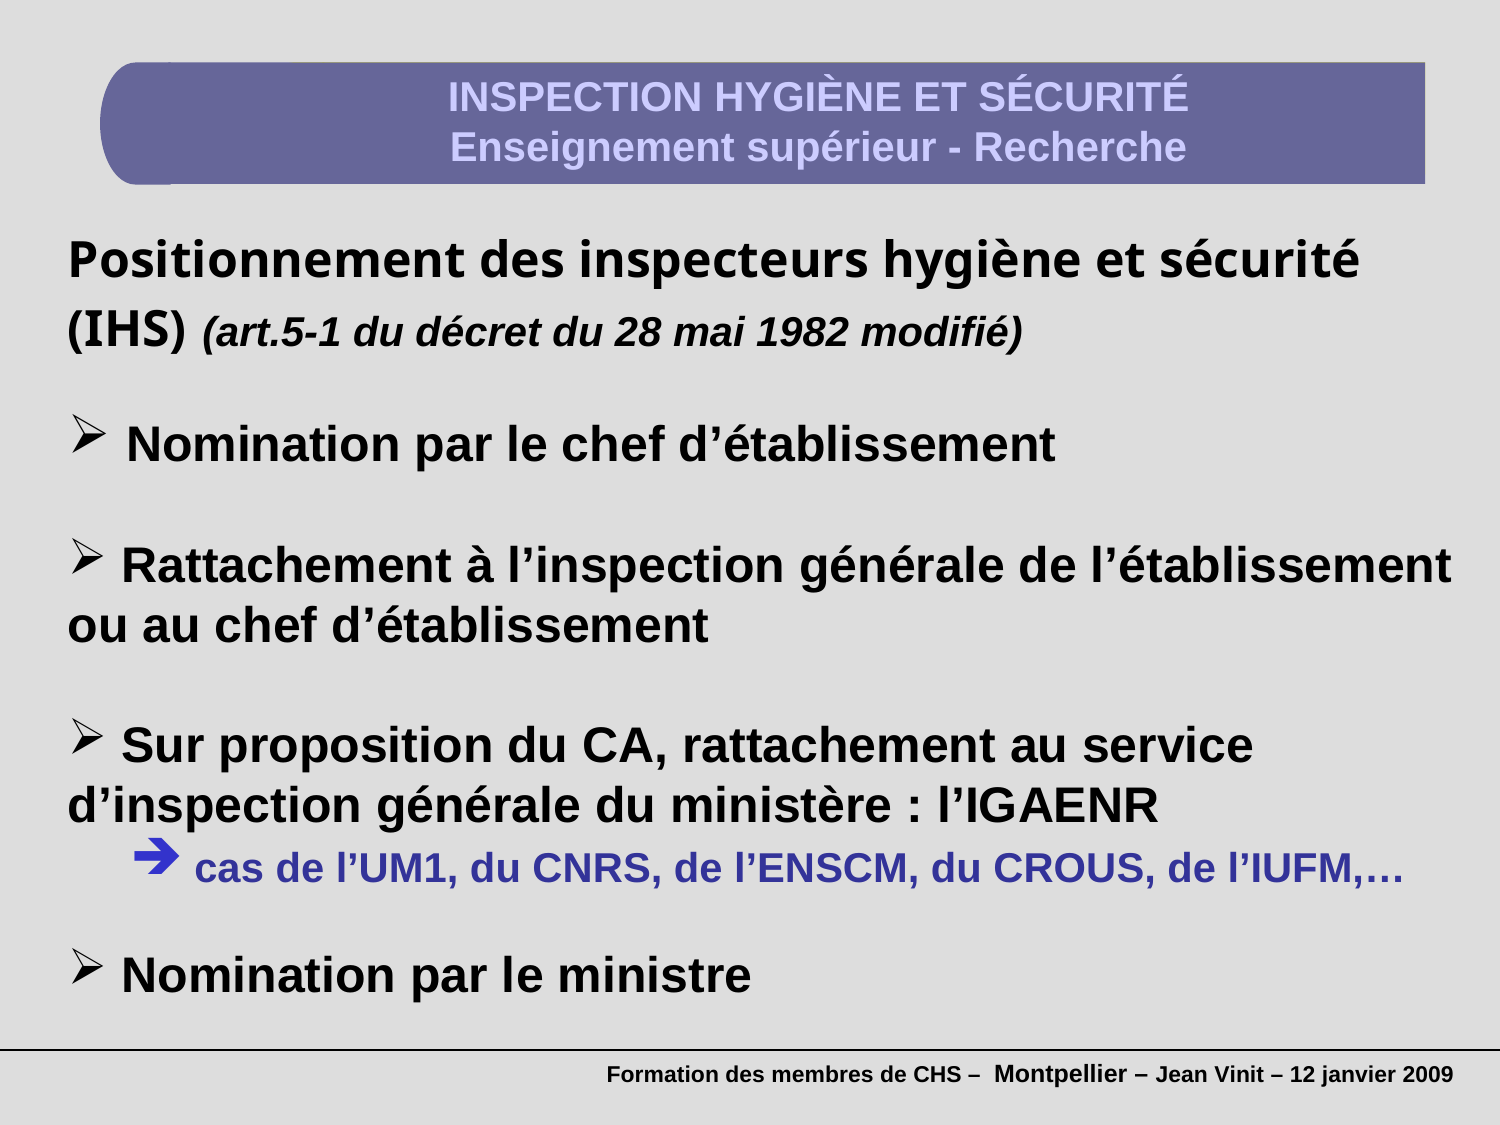

#
Positionnement des inspecteurs hygiène et sécurité (IHS) (art.5-1 du décret du 28 mai 1982 modifié)
 Nomination par le chef d’établissement
 Rattachement à l’inspection générale de l’établissement ou au chef d’établissement
 Sur proposition du CA, rattachement au service d’inspection générale du ministère : l’IGAENR
 cas de l’UM1, du CNRS, de l’ENSCM, du CROUS, de l’IUFM,…
 Nomination par le ministre